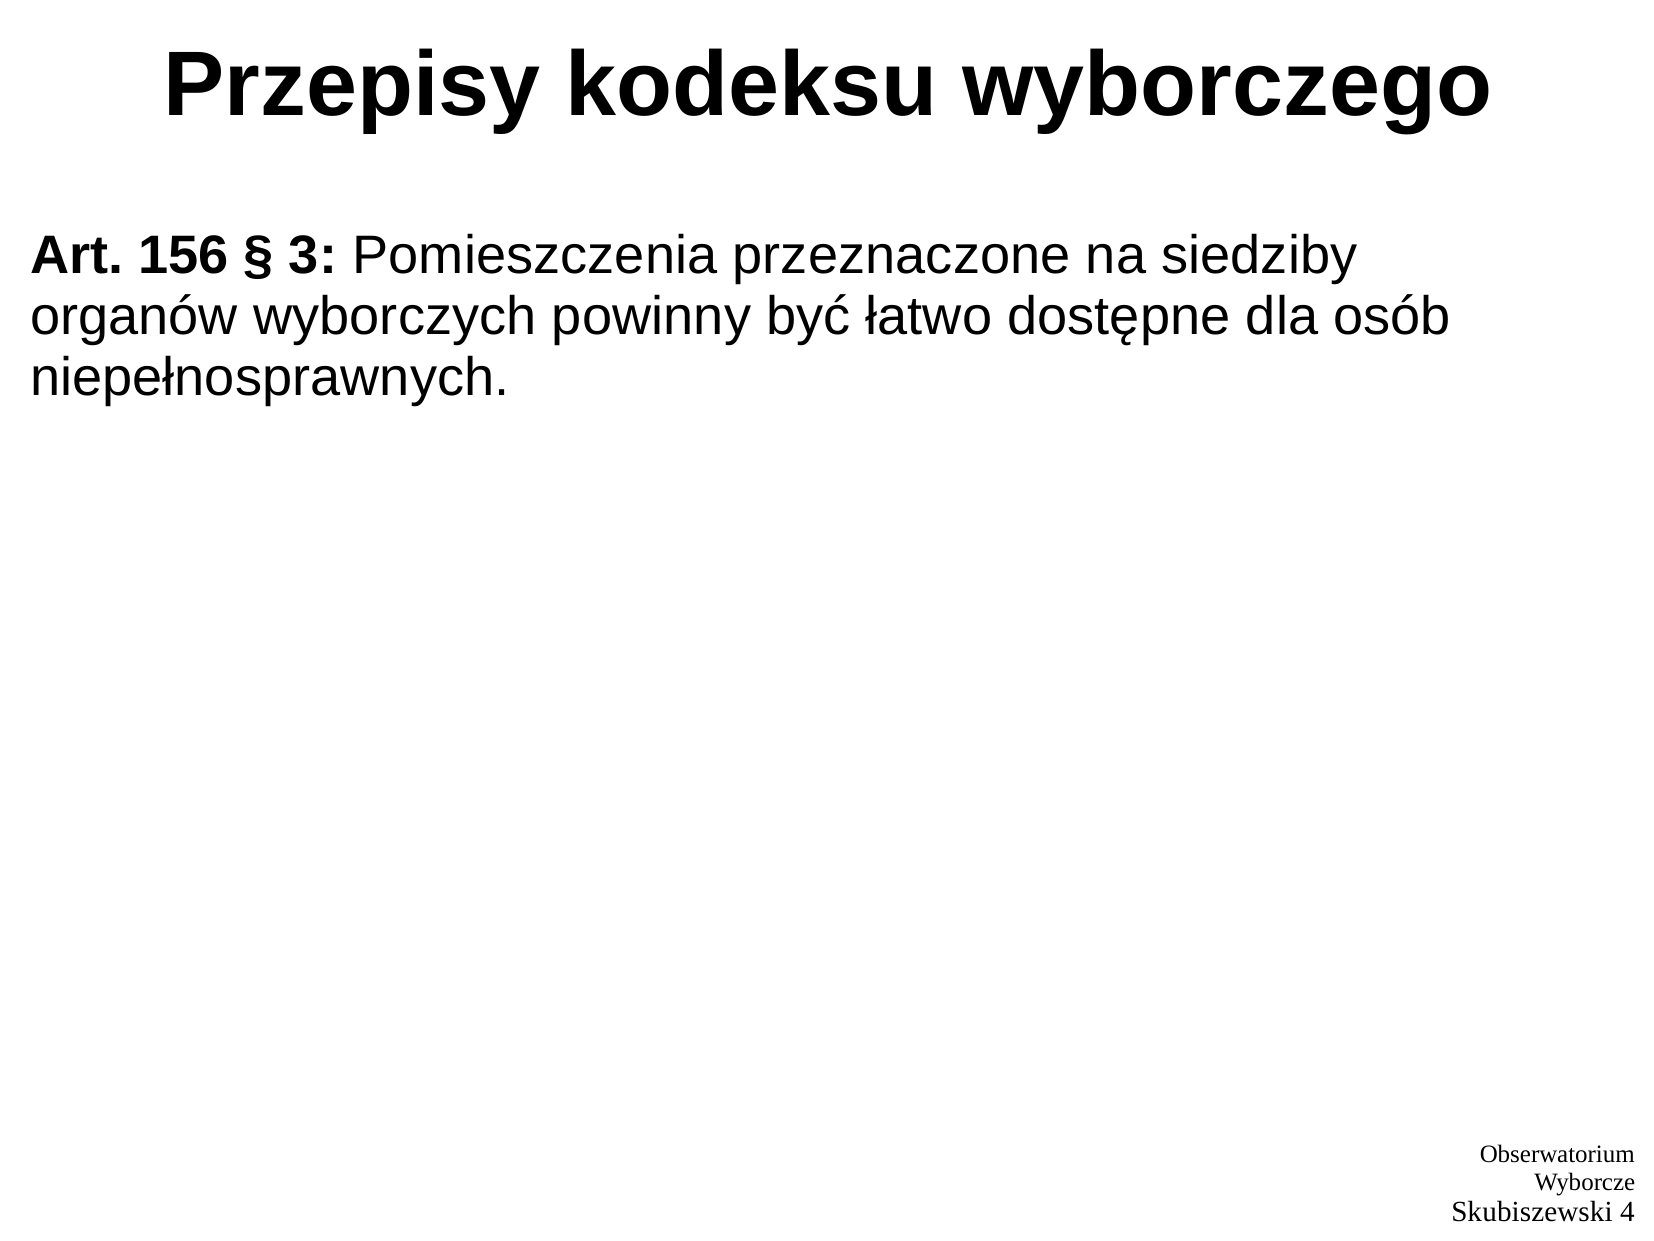

# Przepisy kodeksu wyborczego
Art. 156 § 3: Pomieszczenia przeznaczone na siedziby organów wyborczych powinny być łatwo dostępne dla osób niepełnosprawnych.
4